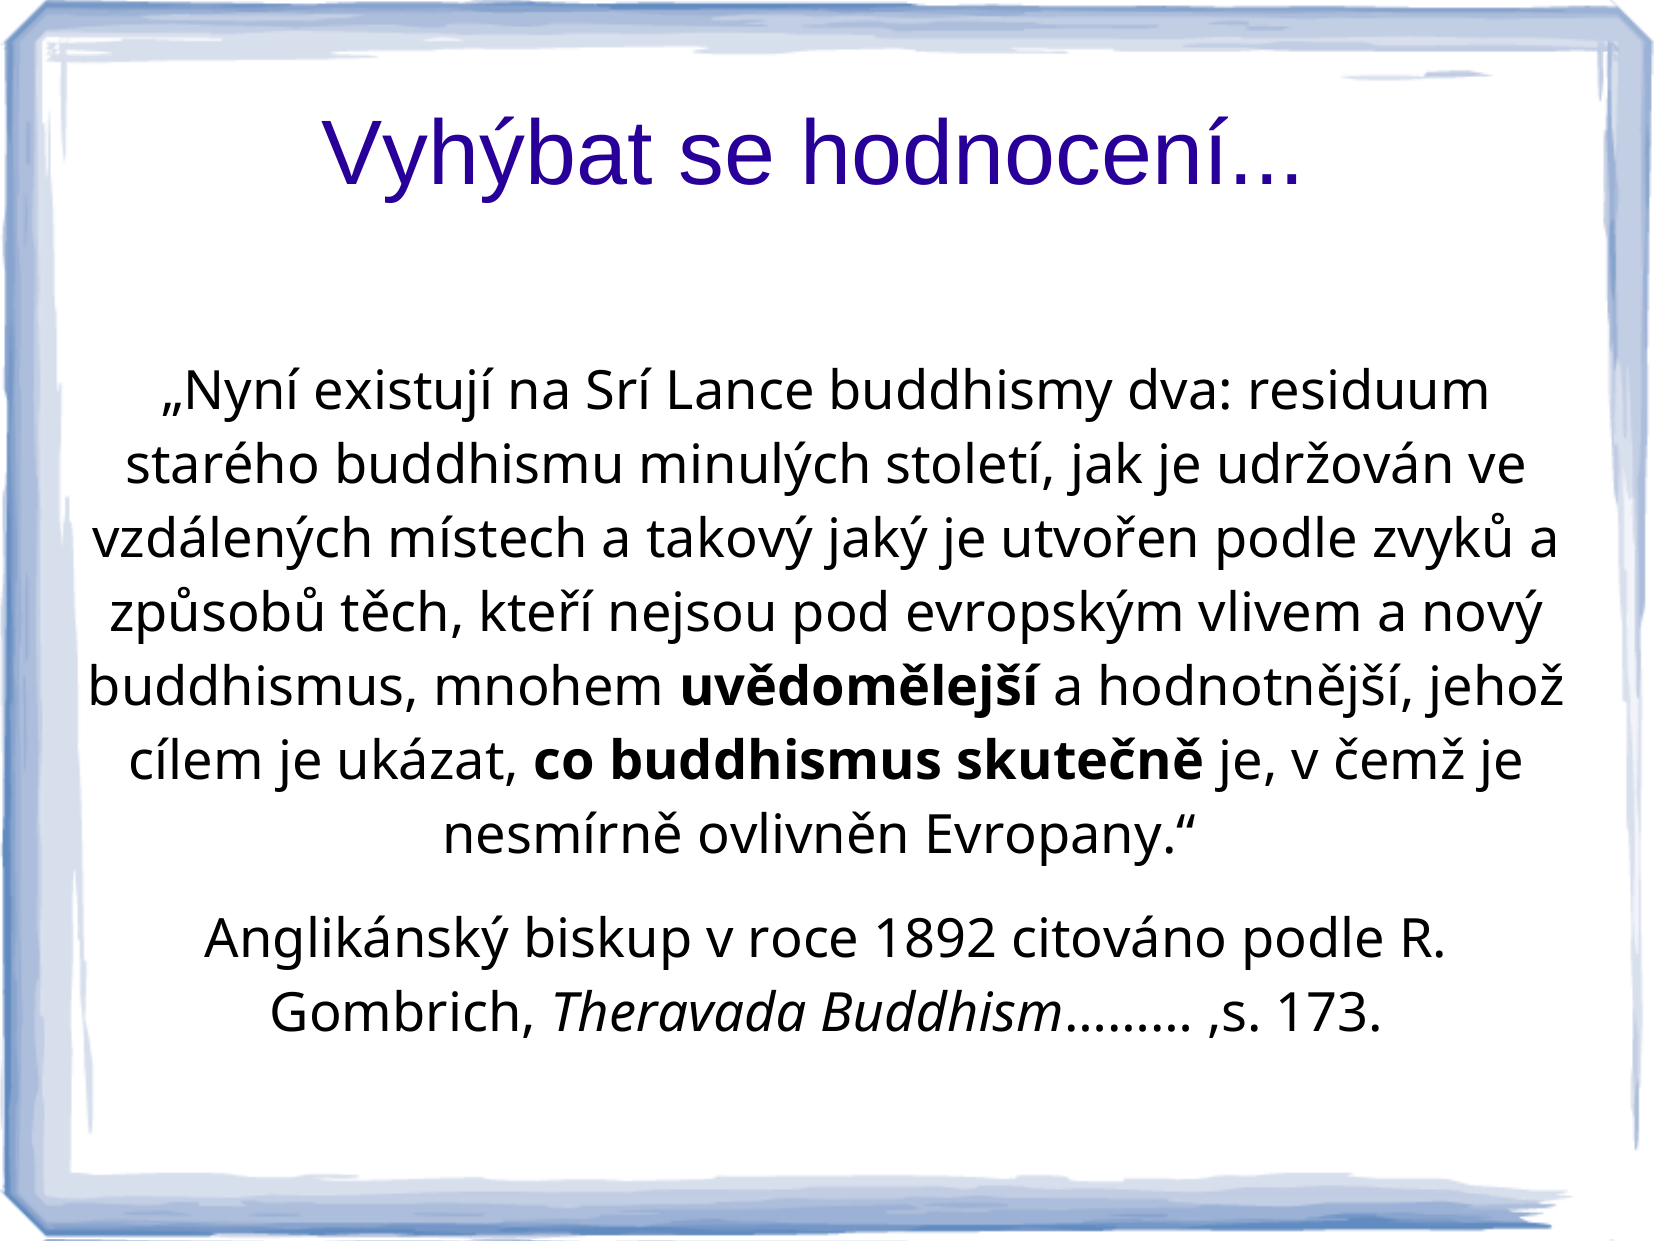

# Vyhýbat se hodnocení...
„Nyní existují na Srí Lance buddhismy dva: residuum starého buddhismu minulých století, jak je udržován ve vzdálených místech a takový jaký je utvořen podle zvyků a způsobů těch, kteří nejsou pod evropským vlivem a nový buddhismus, mnohem uvědomělejší a hodnotnější, jehož cílem je ukázat, co buddhismus skutečně je, v čemž je nesmírně ovlivněn Evropany.“
Anglikánský biskup v roce 1892 citováno podle R. Gombrich, Theravada Buddhism……… ,s. 173.